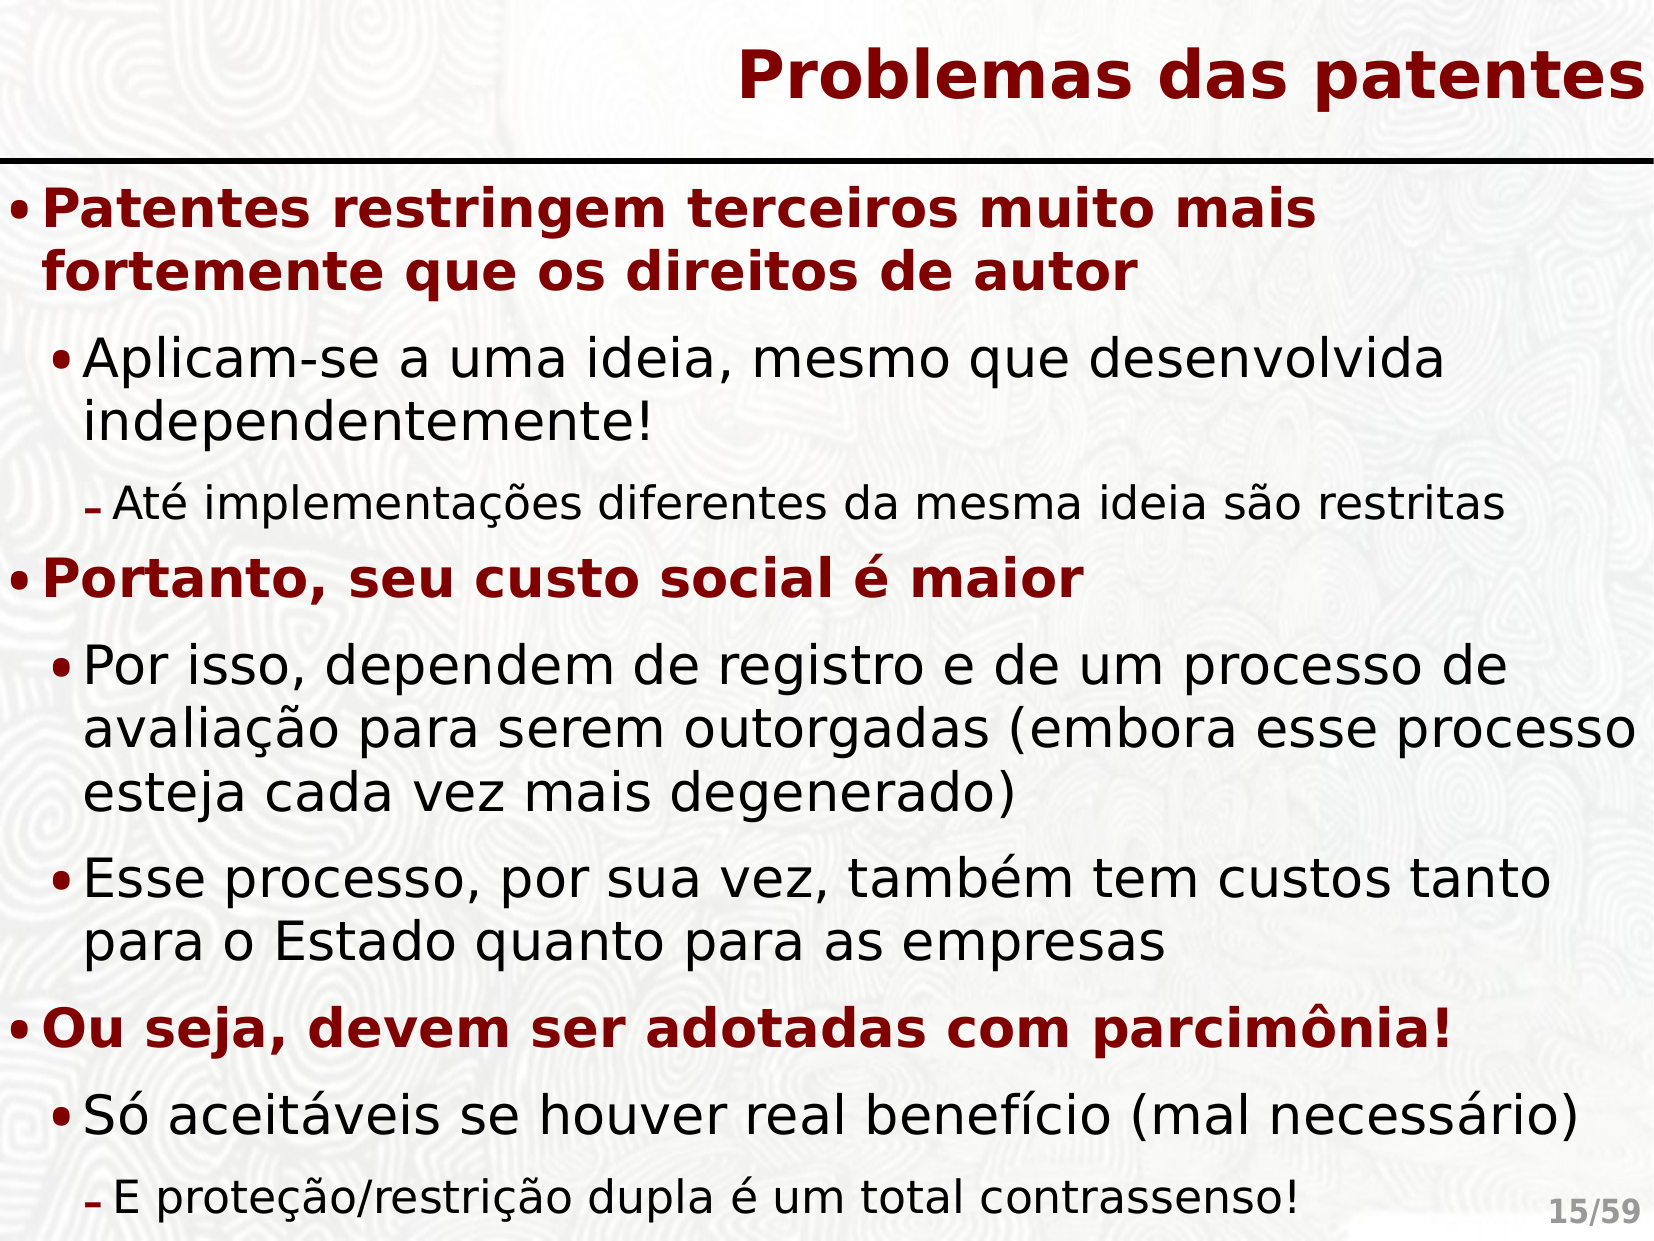

# Problemas das patentes
Patentes restringem terceiros muito mais
fortemente que os direitos de autor
Aplicam-se a uma ideia, mesmo que desenvolvida independentemente!
Até implementações diferentes da mesma ideia são restritas
Portanto, seu custo social é maior
Por isso, dependem de registro e de um processo de avaliação para serem outorgadas (embora esse processo esteja cada vez mais degenerado)
Esse processo, por sua vez, também tem custos tanto
para o Estado quanto para as empresas
Ou seja, devem ser adotadas com parcimônia!
Só aceitáveis se houver real benefício (mal necessário)
E proteção/restrição dupla é um total contrassenso!
15